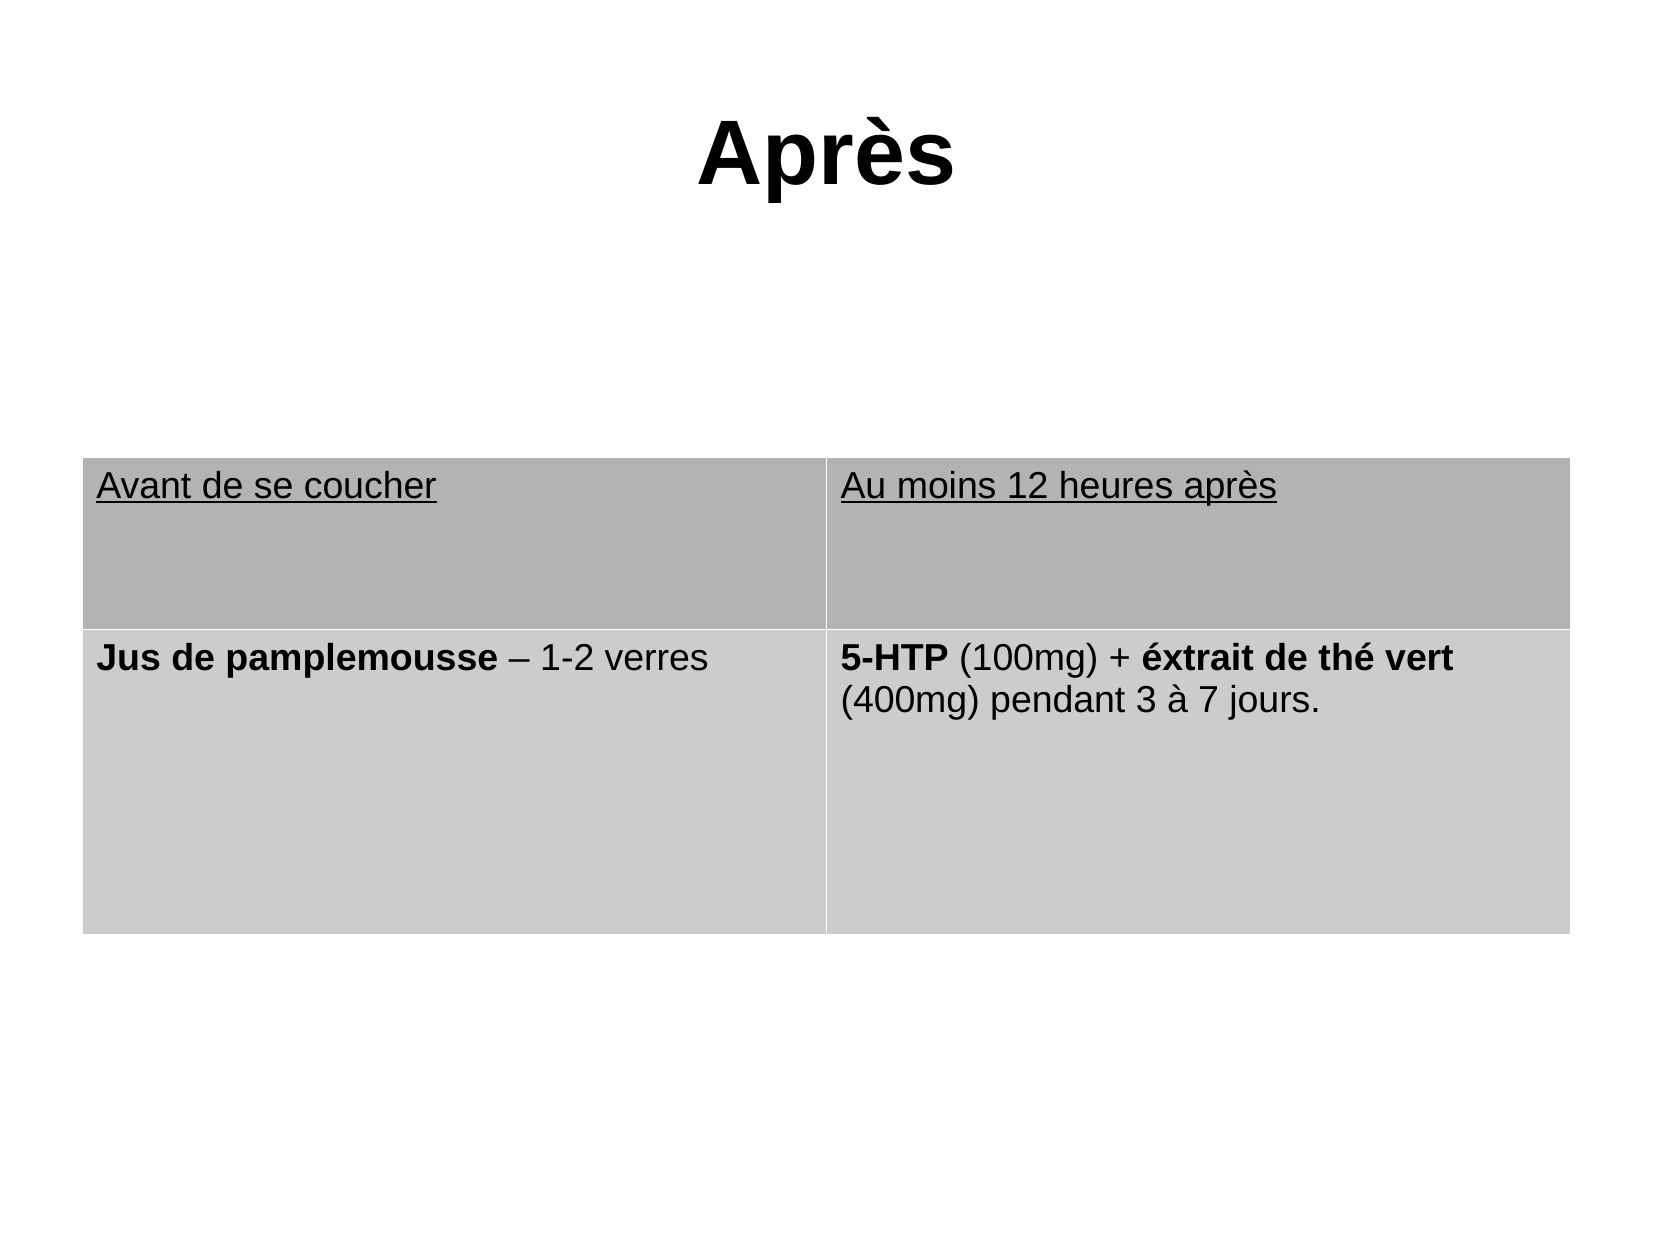

# Après
| Avant de se coucher | Au moins 12 heures après |
| --- | --- |
| Jus de pamplemousse – 1-2 verres | 5-HTP (100mg) + éxtrait de thé vert (400mg) pendant 3 à 7 jours. |